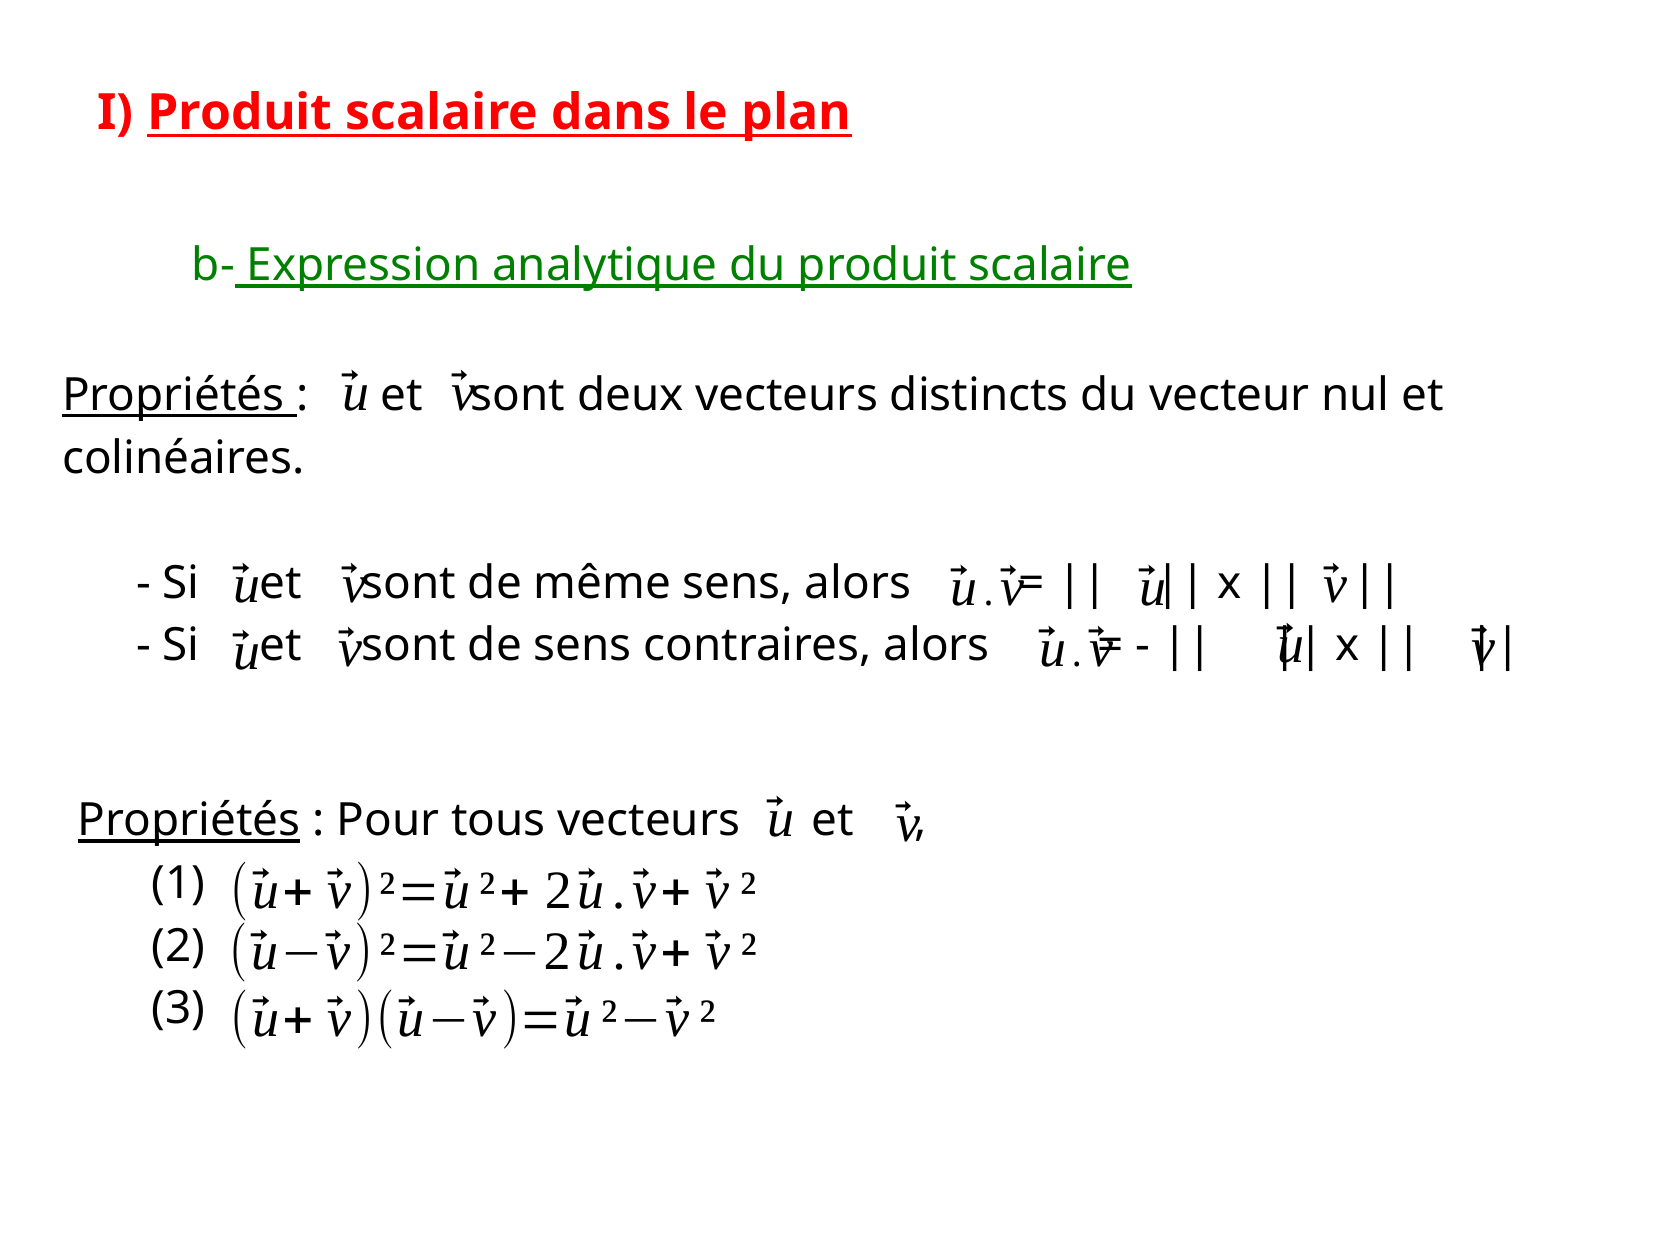

I) Produit scalaire dans le plan
b- Expression analytique du produit scalaire
Propriétés : et sont deux vecteurs distincts du vecteur nul et colinéaires.
	- Si et sont de même sens, alors = || || x || ||
	- Si et sont de sens contraires, alors = - || || x || ||
Propriétés : Pour tous vecteurs et ,
	(1)
	(2)
	(3)